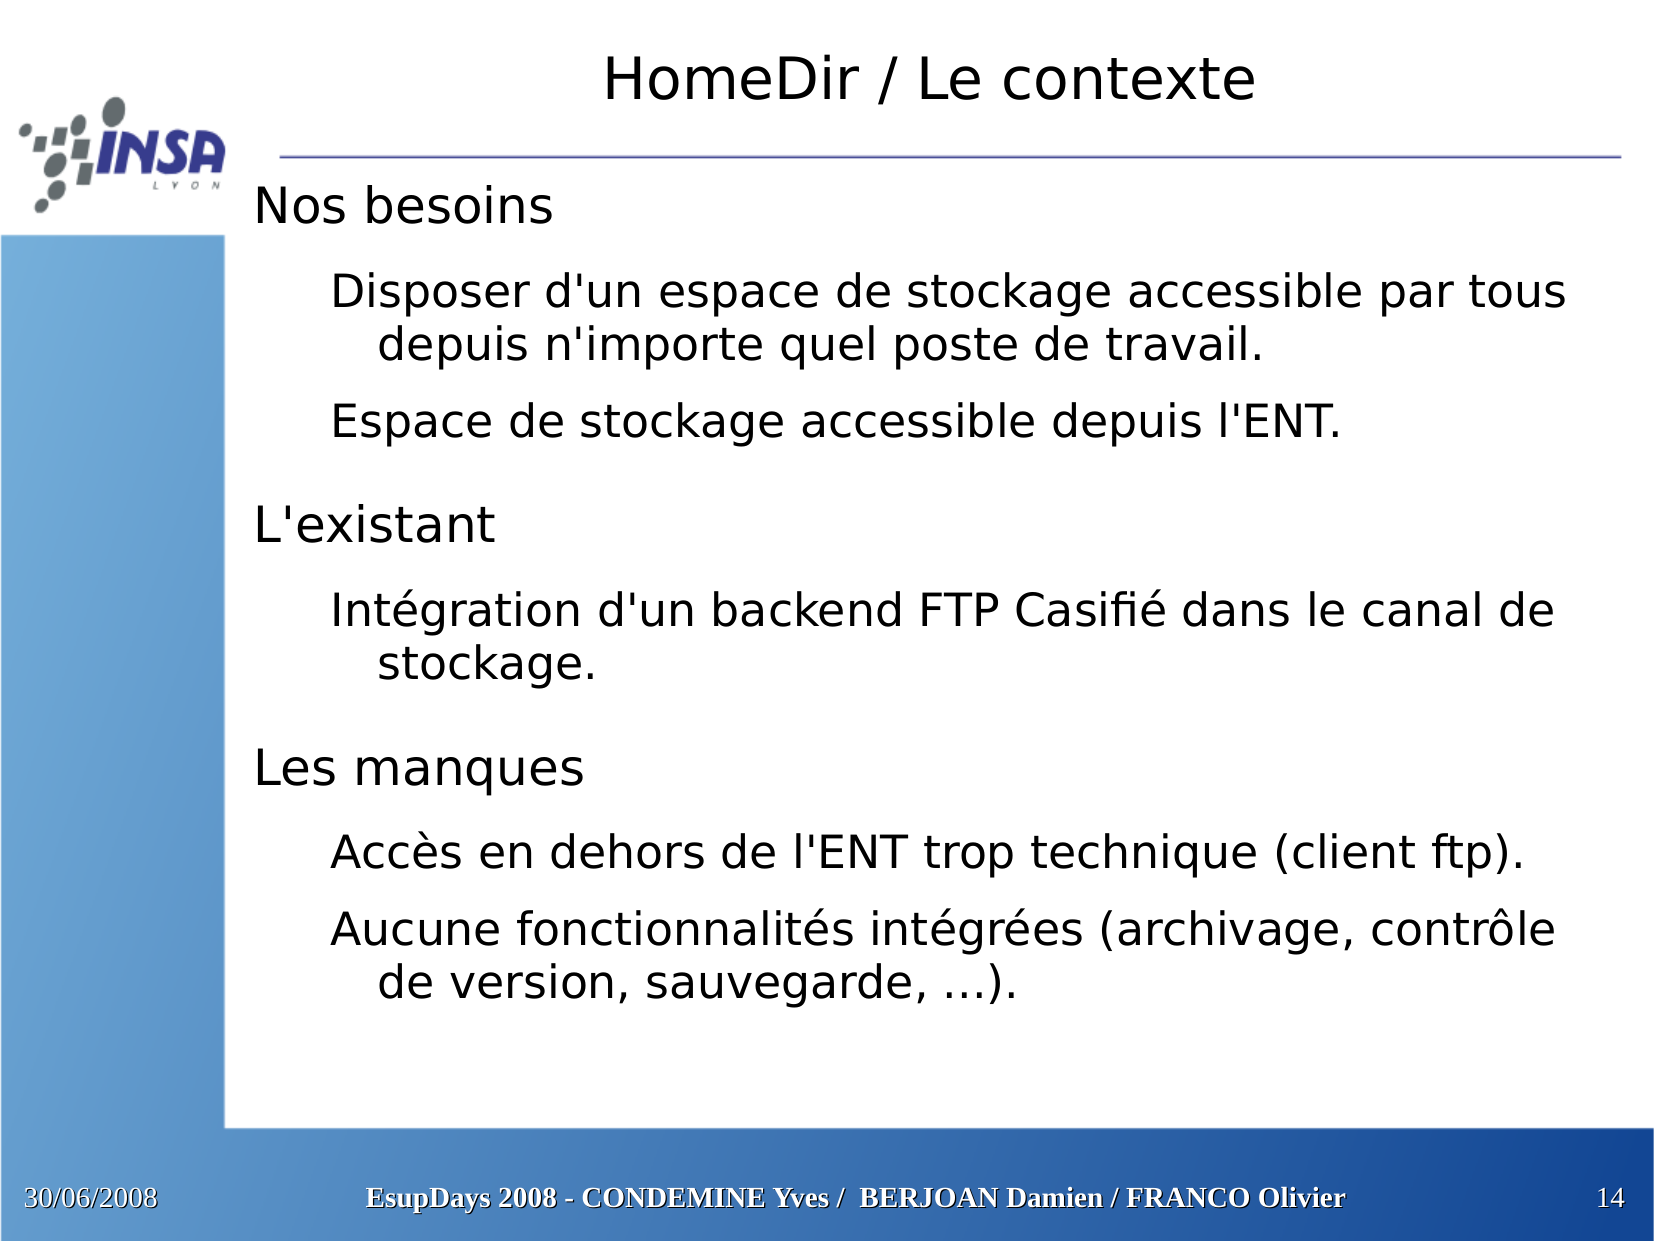

# HomeDir / Le contexte
Nos besoins
Disposer d'un espace de stockage accessible par tous depuis n'importe quel poste de travail.
Espace de stockage accessible depuis l'ENT.
L'existant
Intégration d'un backend FTP Casifié dans le canal de stockage.
Les manques
Accès en dehors de l'ENT trop technique (client ftp).
Aucune fonctionnalités intégrées (archivage, contrôle de version, sauvegarde, ...).
30/06/2008
EsupDays 2008 - CONDEMINE Yves / BERJOAN Damien / FRANCO Olivier
14